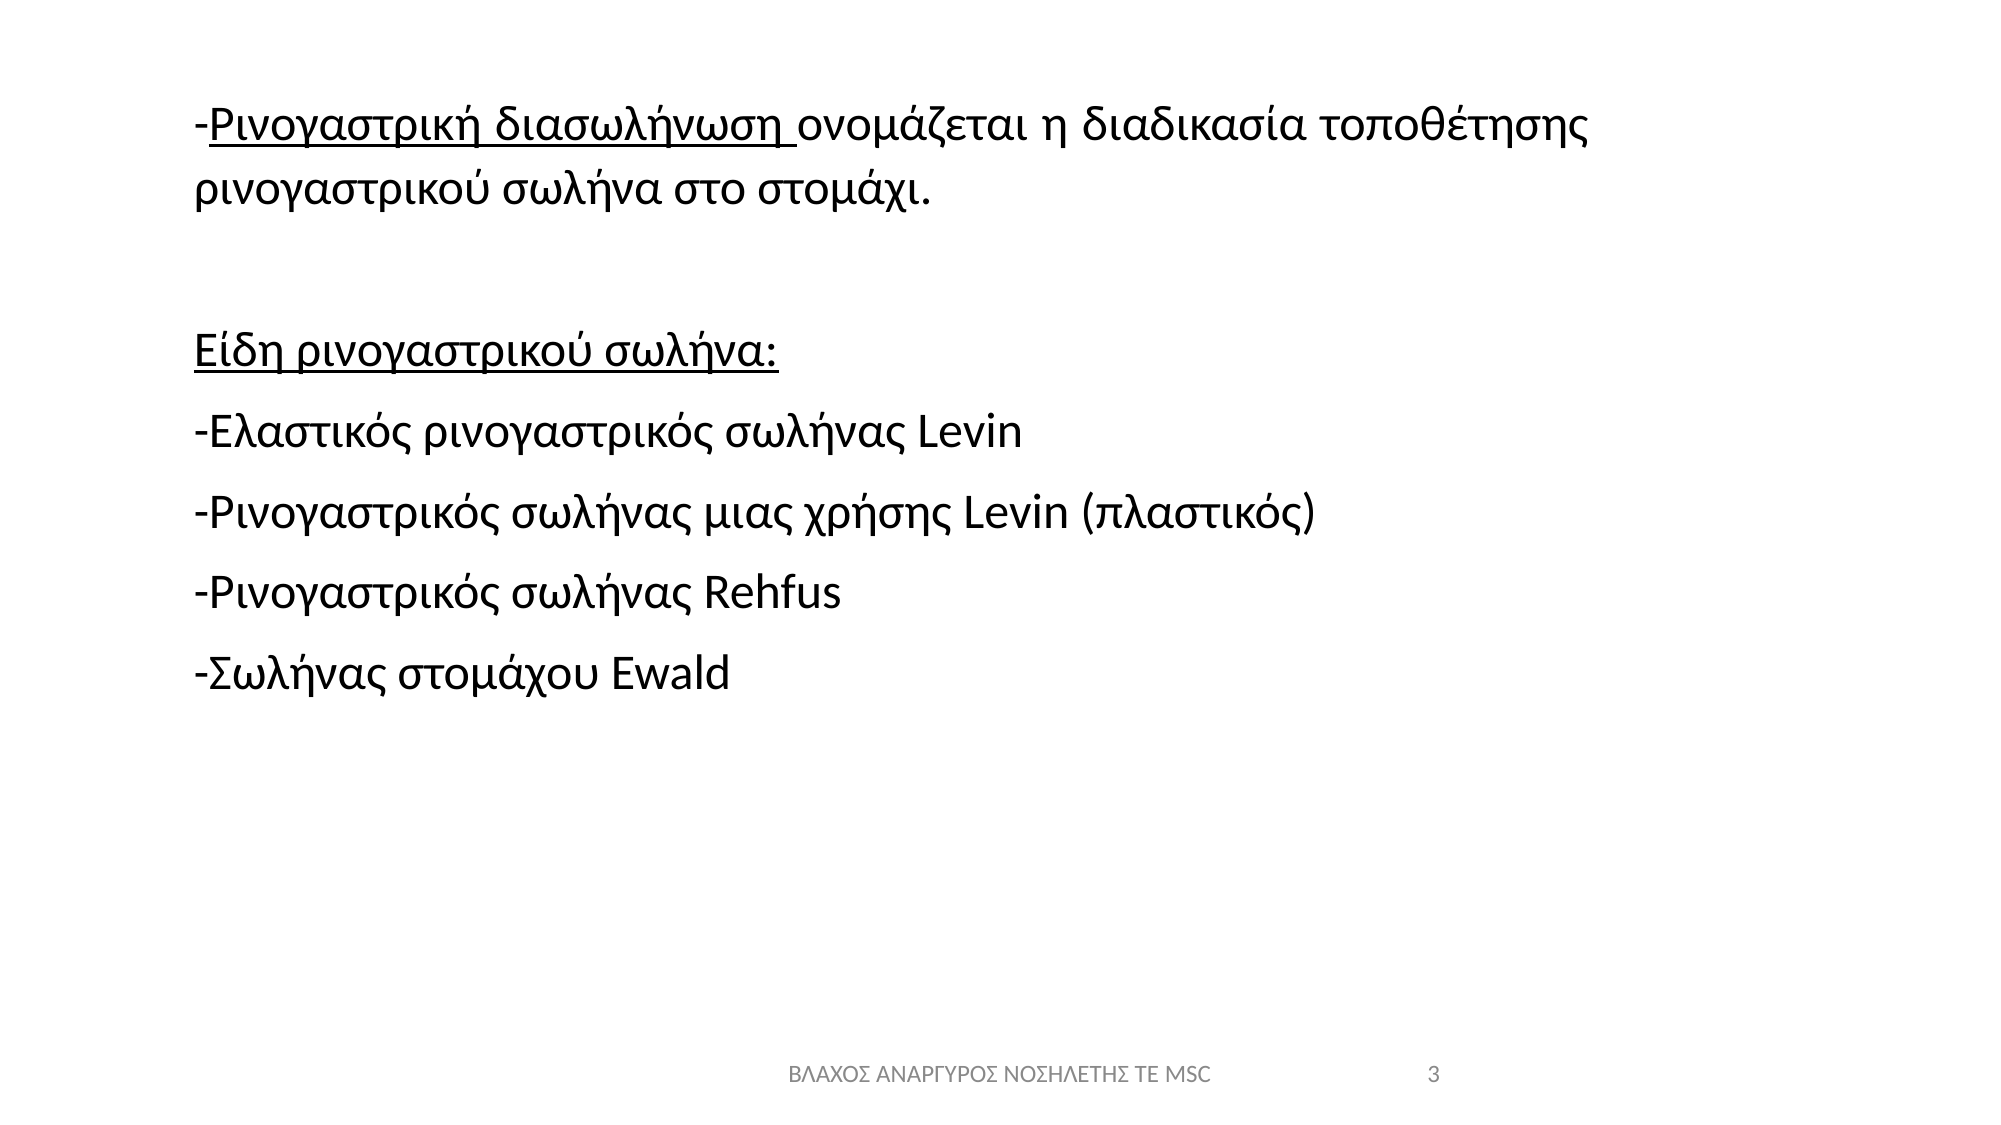

-Ρινογαστρική διασωλήνωση ονομάζεται η διαδικασία τοποθέτησης ρινογαστρικού σωλήνα στο στομάχι.
Είδη ρινογαστρικού σωλήνα:
-Ελαστικός ρινογαστρικός σωλήνας Levin
-Ρινογαστρικός σωλήνας μιας χρήσης Levin (πλαστικός)
-Ρινογαστρικός σωλήνας Rehfus
-Σωλήνας στομάχου Ewald
ΒΛΑΧΟΣ ΑΝΑΡΓΥΡΟΣ ΝΟΣΗΛΕΤΗΣ ΤΕ MSC